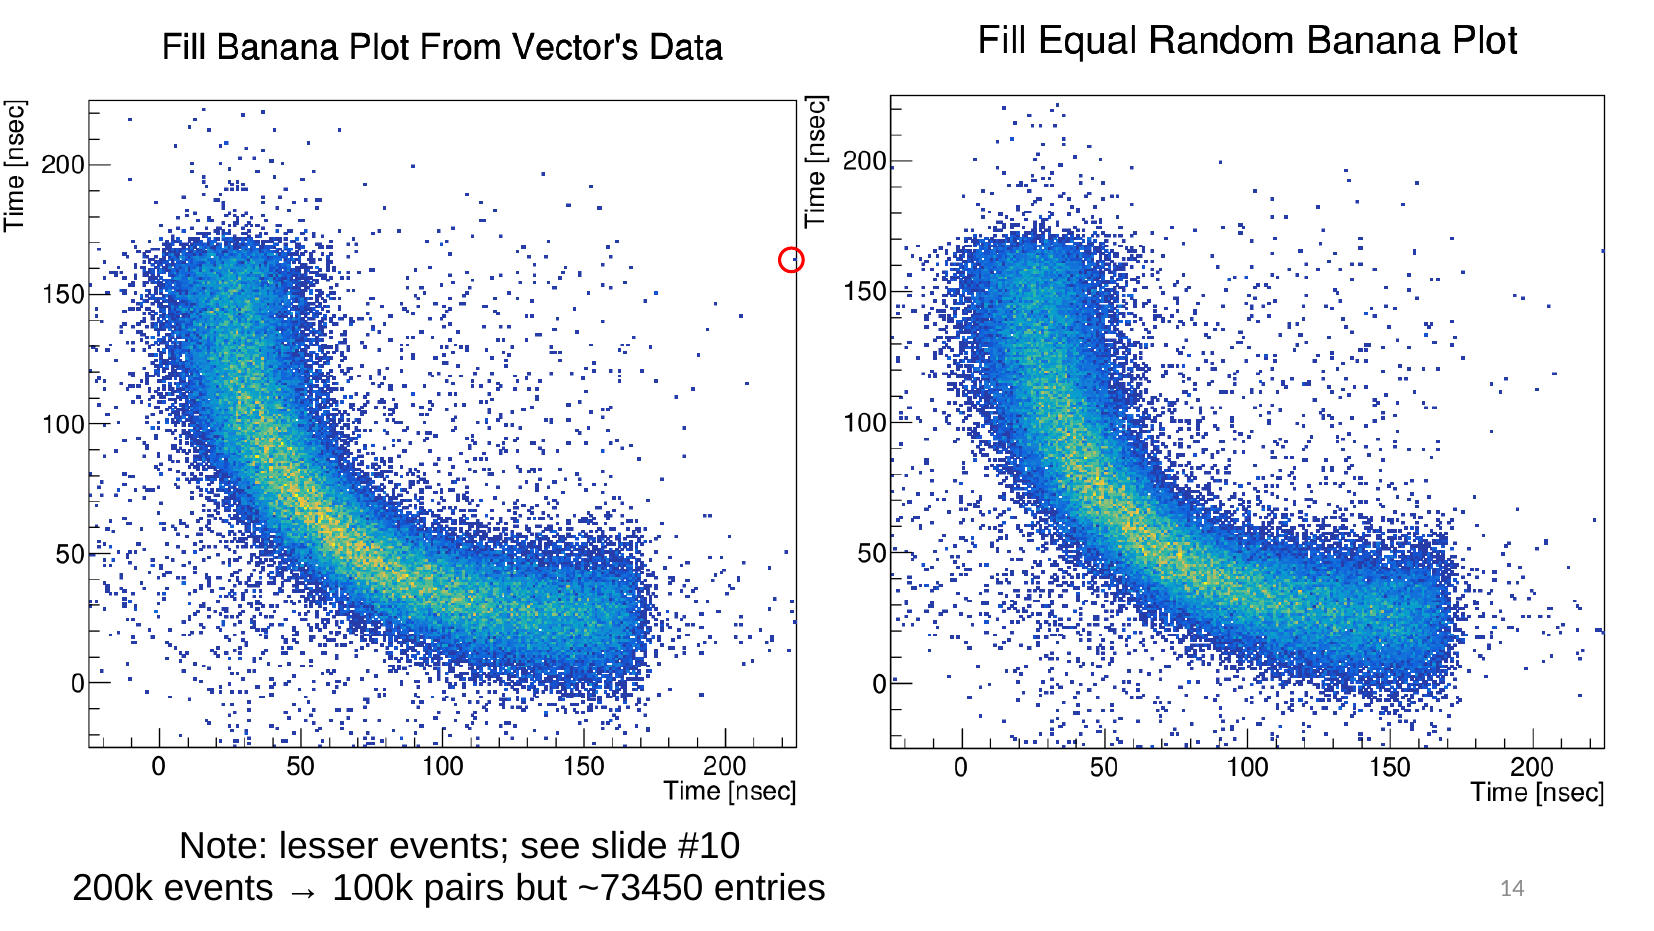

Note: lesser events; see slide #10
200k events → 100k pairs but ~73450 entries
14